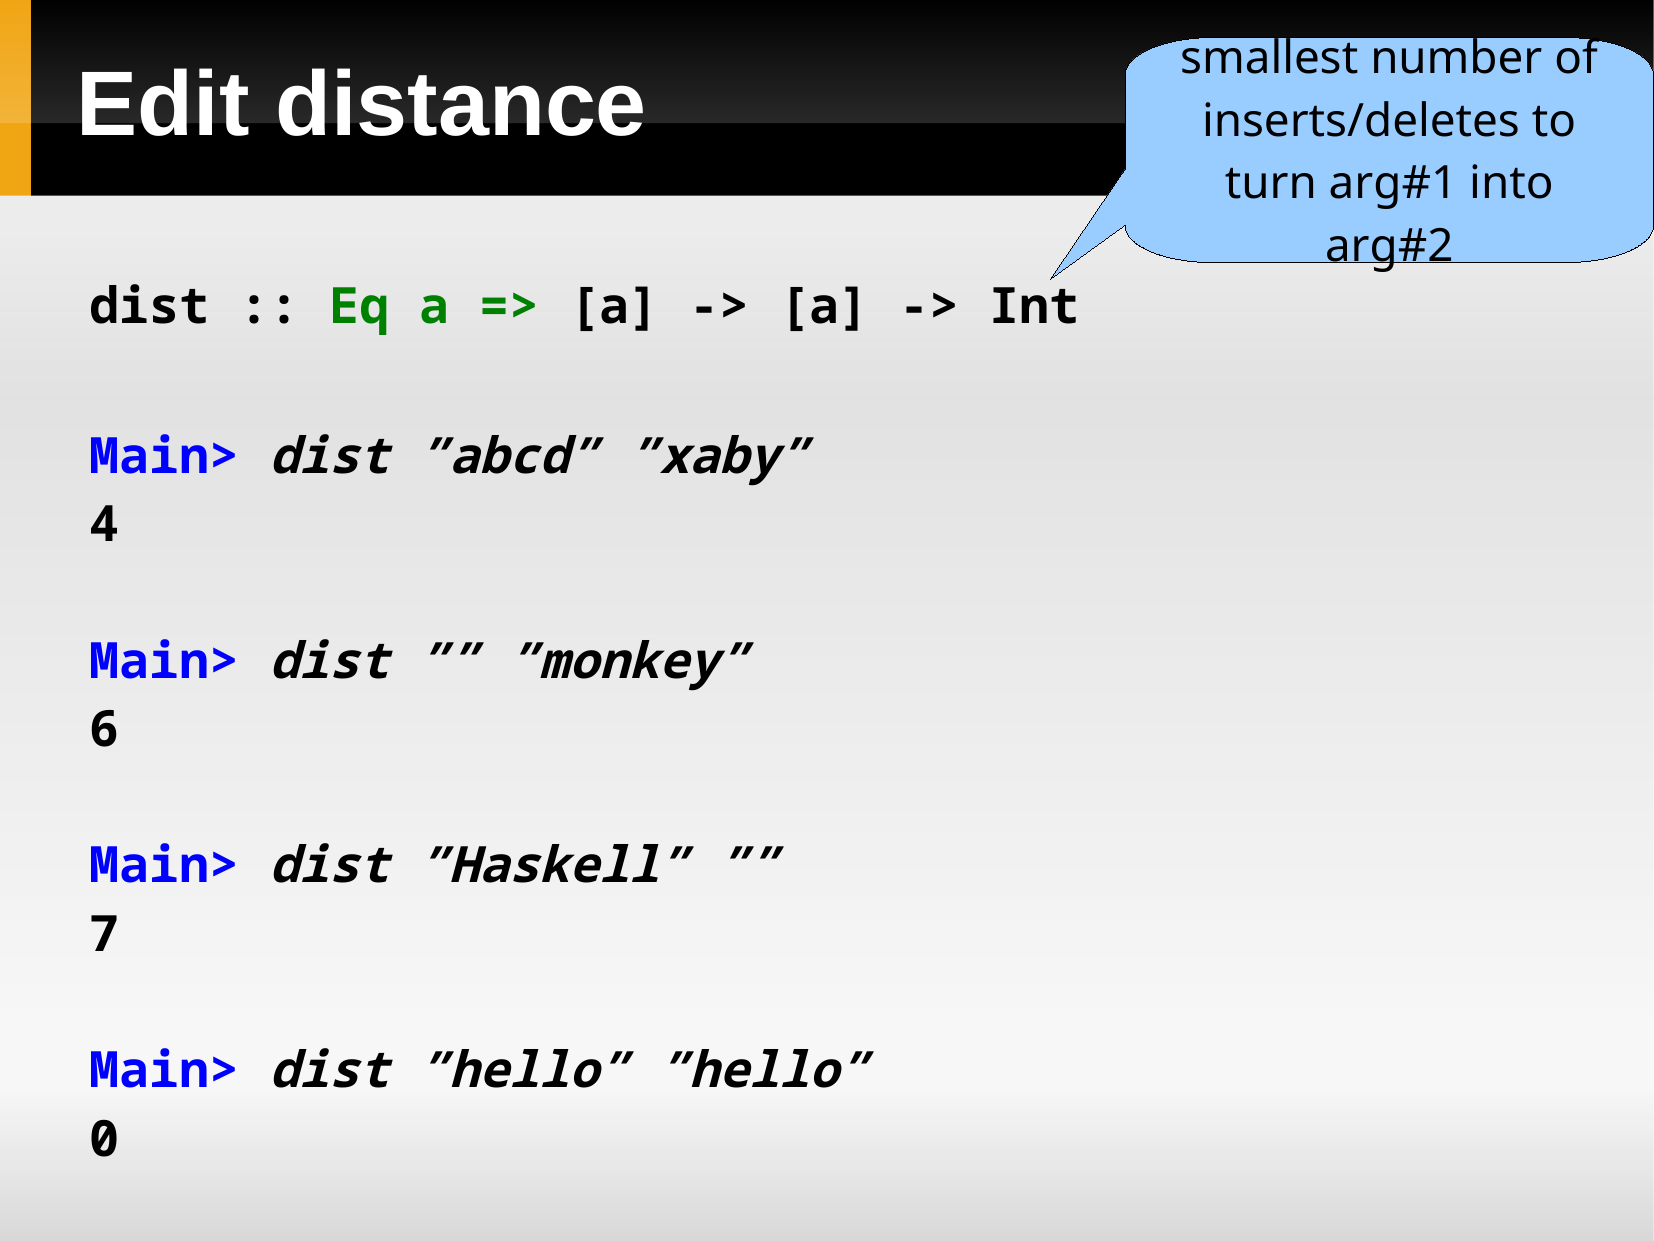

# Edit distance
smallest number of inserts/deletes to turn arg#1 into arg#2
dist :: Eq a => [a] -> [a] -> Int
Main> dist ”abcd” ”xaby”
Main> dist ”” ”monkey”
Main> dist ”Haskell” ””
Main> dist ”hello” ”hello”
4
6
7
0